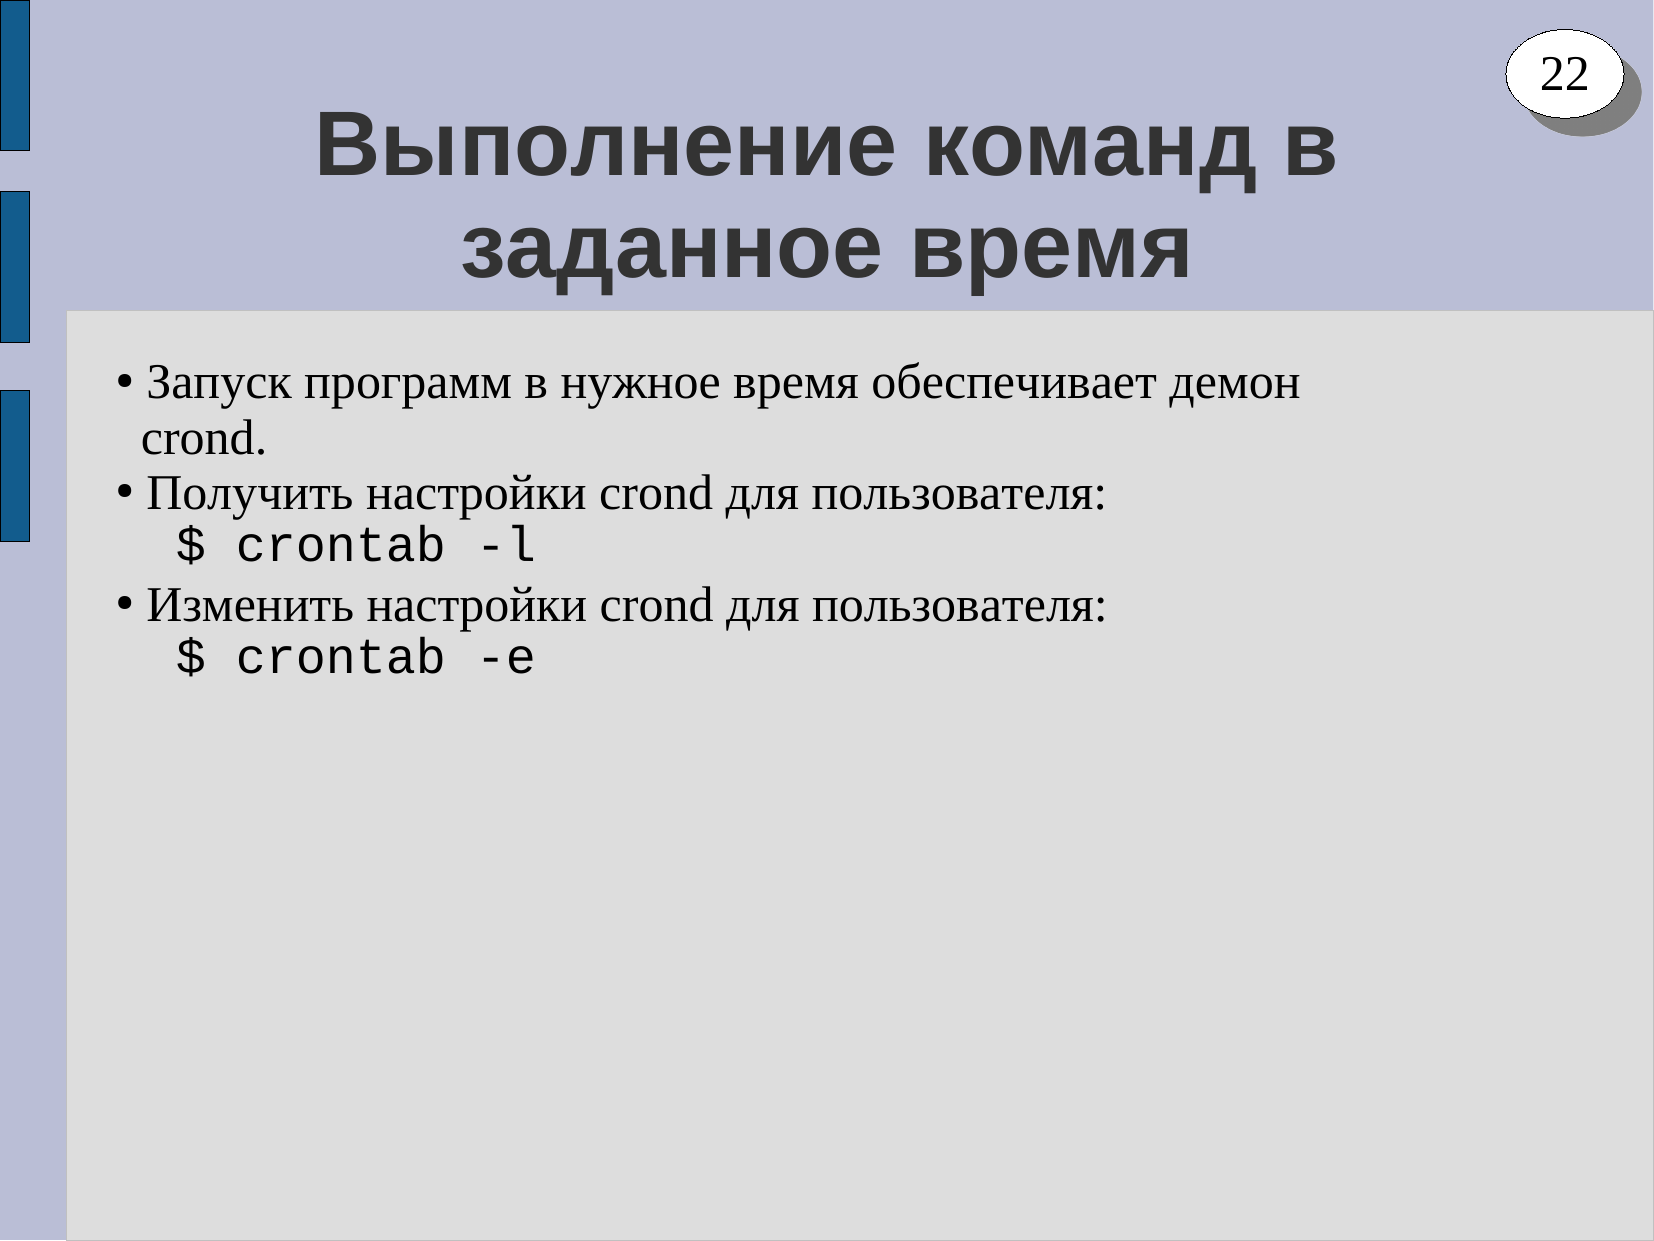

22
# Выполнение команд в заданное время
 Запуск программ в нужное время обеспечивает демон
 crond.
 Получить настройки crond для пользователя:
 $ crontab -l
 Изменить настройки crond для пользователя:
 $ crontab -e